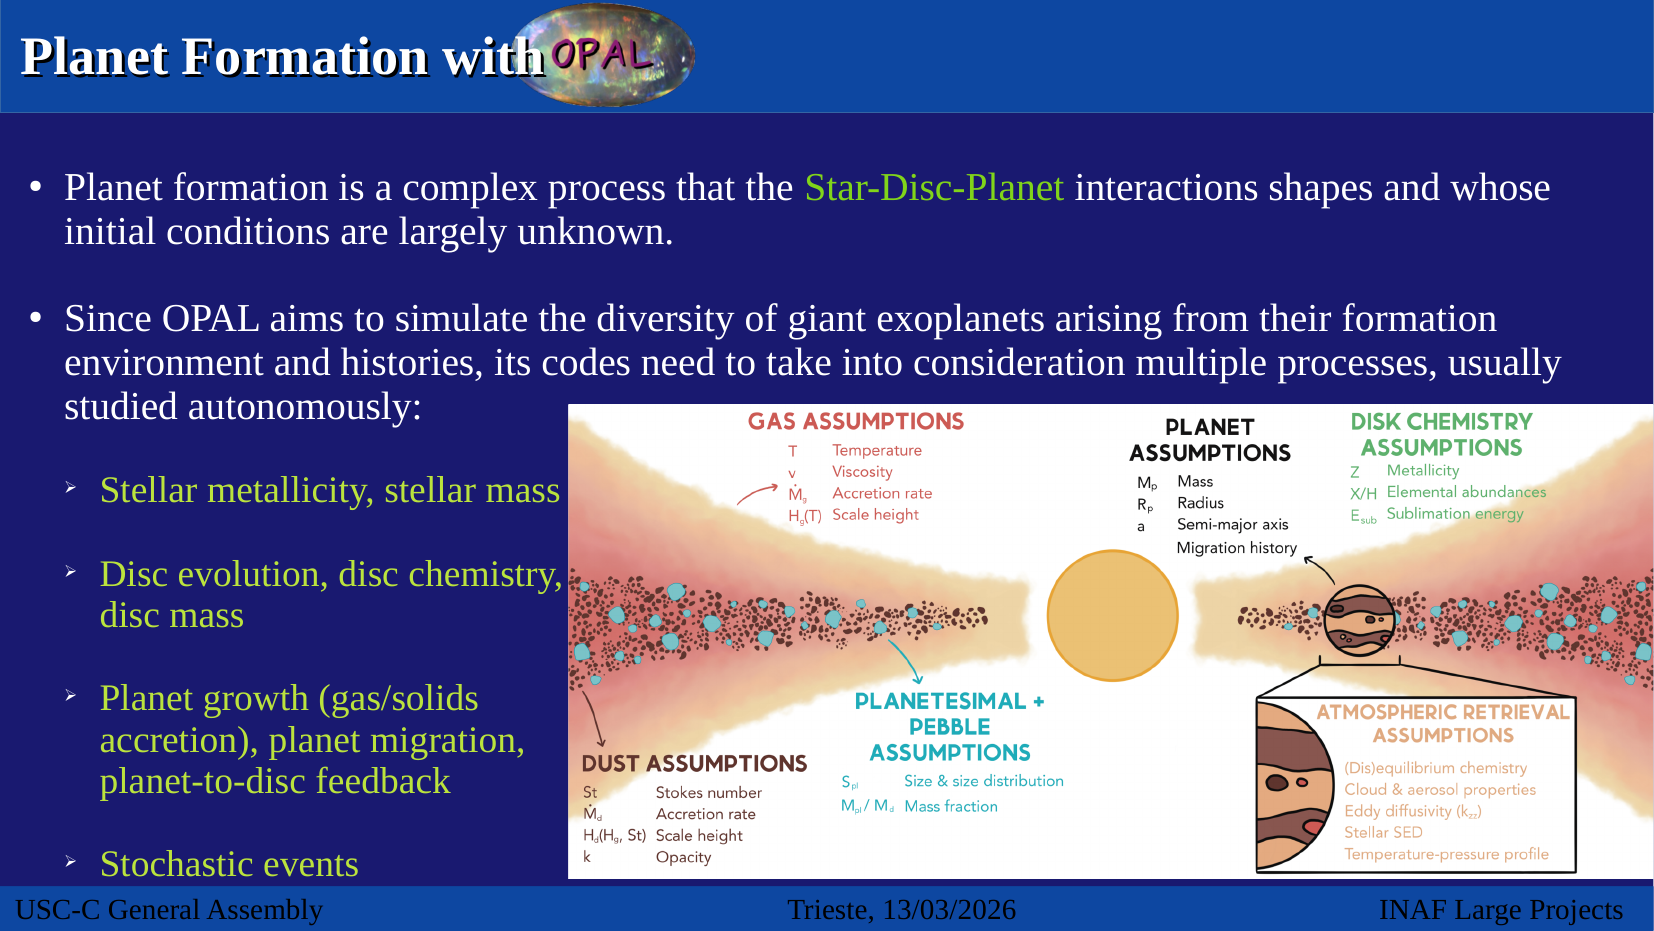

Planet Formation with
Planet formation is a complex process that the Star-Disc-Planet interactions shapes and whose initial conditions are largely unknown.
Since OPAL aims to simulate the diversity of giant exoplanets arising from their formation environment and histories, its codes need to take into consideration multiple processes, usually studied autonomously:
Stellar metallicity, stellar mass
Disc evolution, disc chemistry,
disc mass
Planet growth (gas/solids
accretion), planet migration,
planet-to-disc feedback
Stochastic events
USC-C General Assembly 13/03/2026 Trieste
USC-C General Assembly Trieste, 13/03/2026 INAF Large Projects